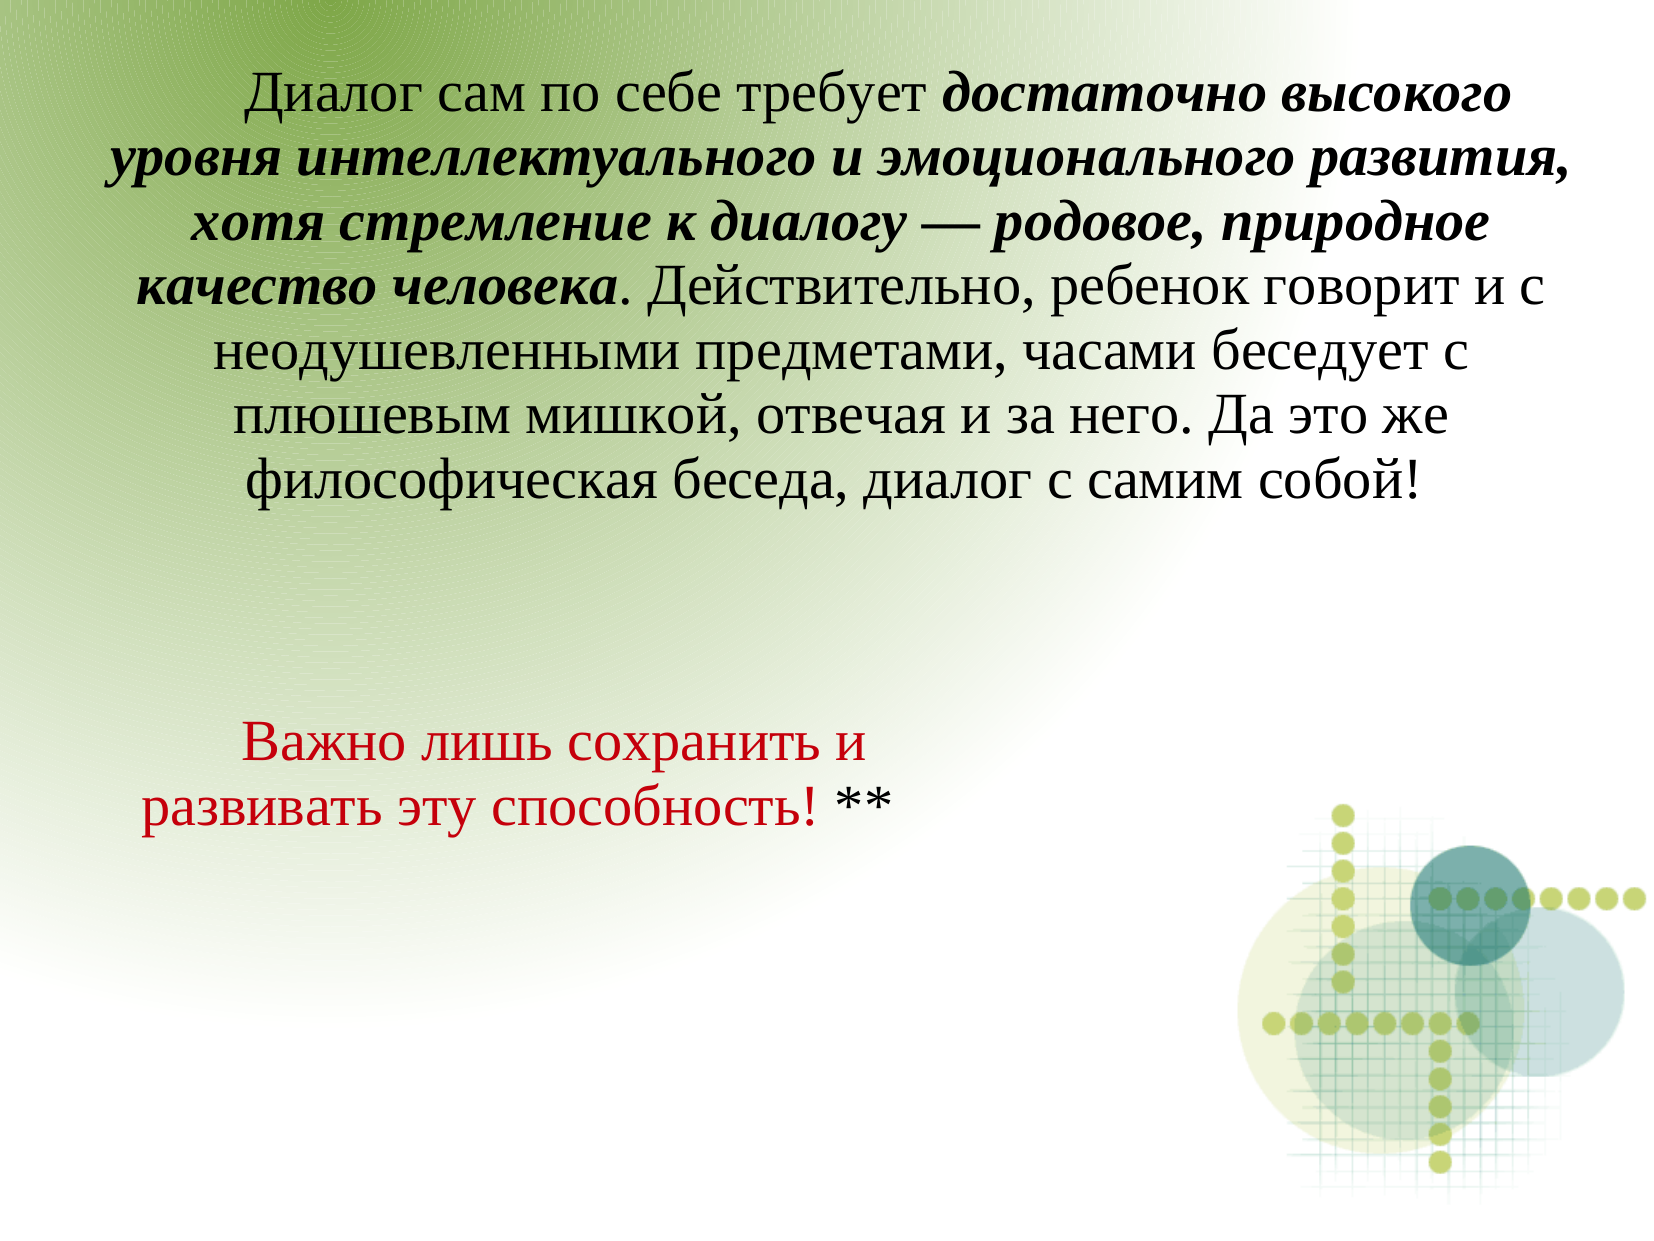

# Диалог сам по себе требует достаточно высокого уровня интеллектуального и эмоционального развития, хотя стремление к диалогу — родовое, природное качество человека. Действительно, ребенок говорит и с неодушевленными предметами, часами беседует с плюшевым мишкой, отвечая и за него. Да это же философическая беседа, диалог с самим собой!
Важно лишь сохранить и развивать эту способность! **